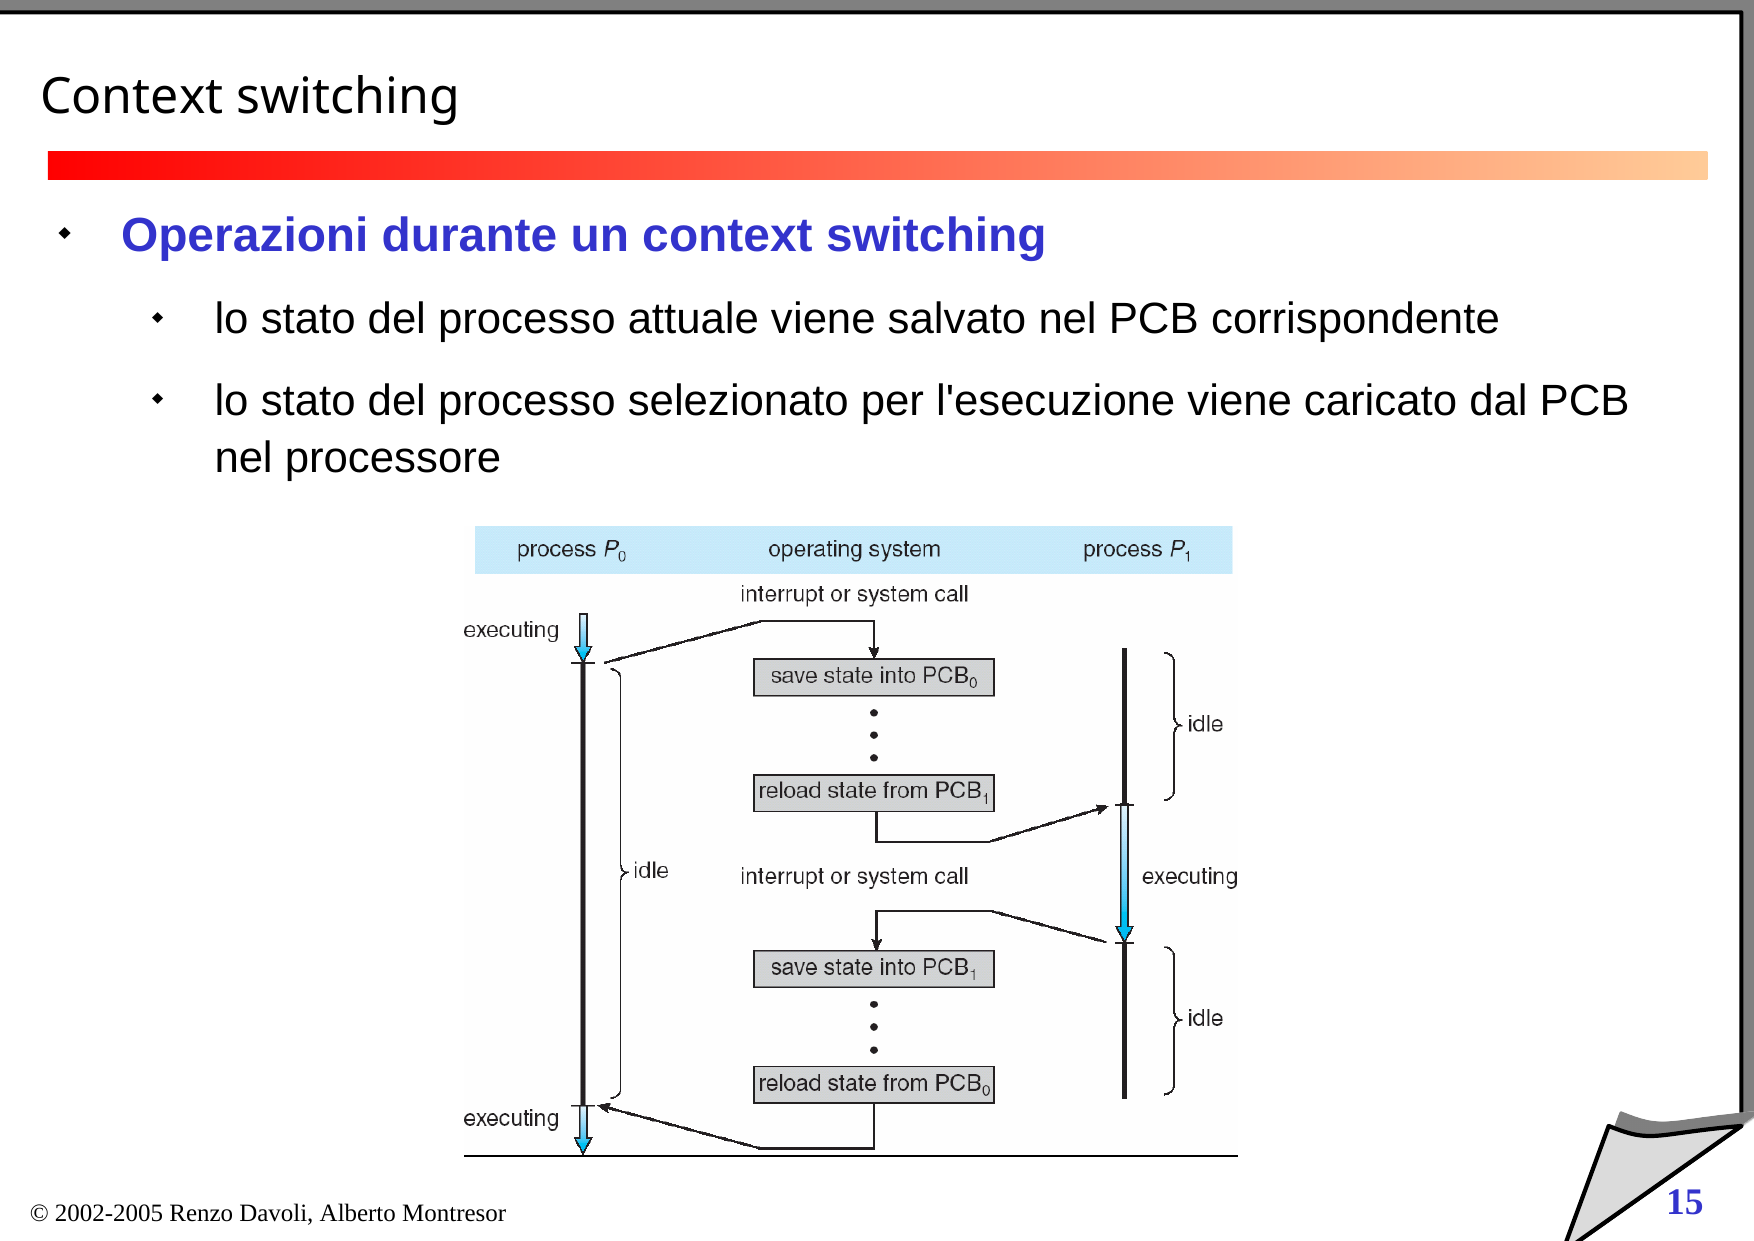

# Context switching
Operazioni durante un context switching
lo stato del processo attuale viene salvato nel PCB corrispondente
lo stato del processo selezionato per l'esecuzione viene caricato dal PCB nel processore